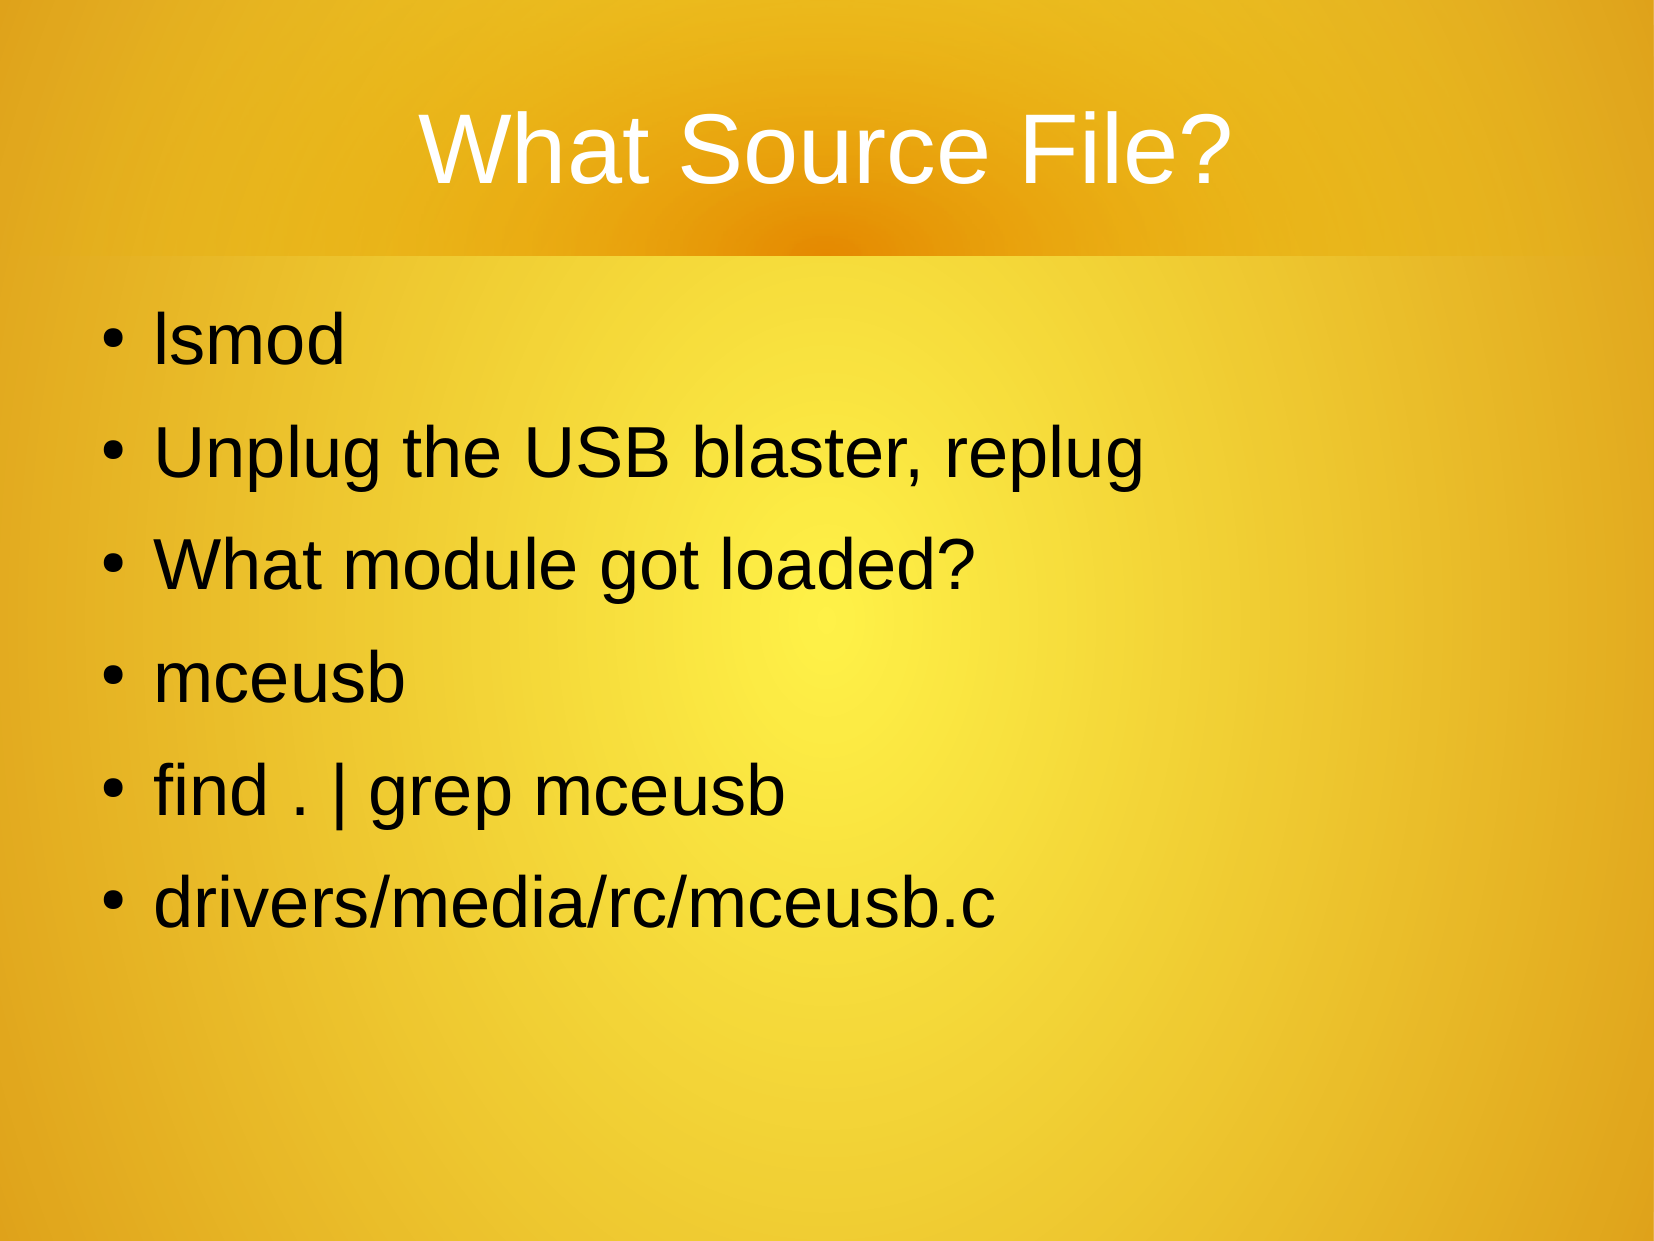

# What Source File?
lsmod
Unplug the USB blaster, replug
What module got loaded?
mceusb
find . | grep mceusb
drivers/media/rc/mceusb.c